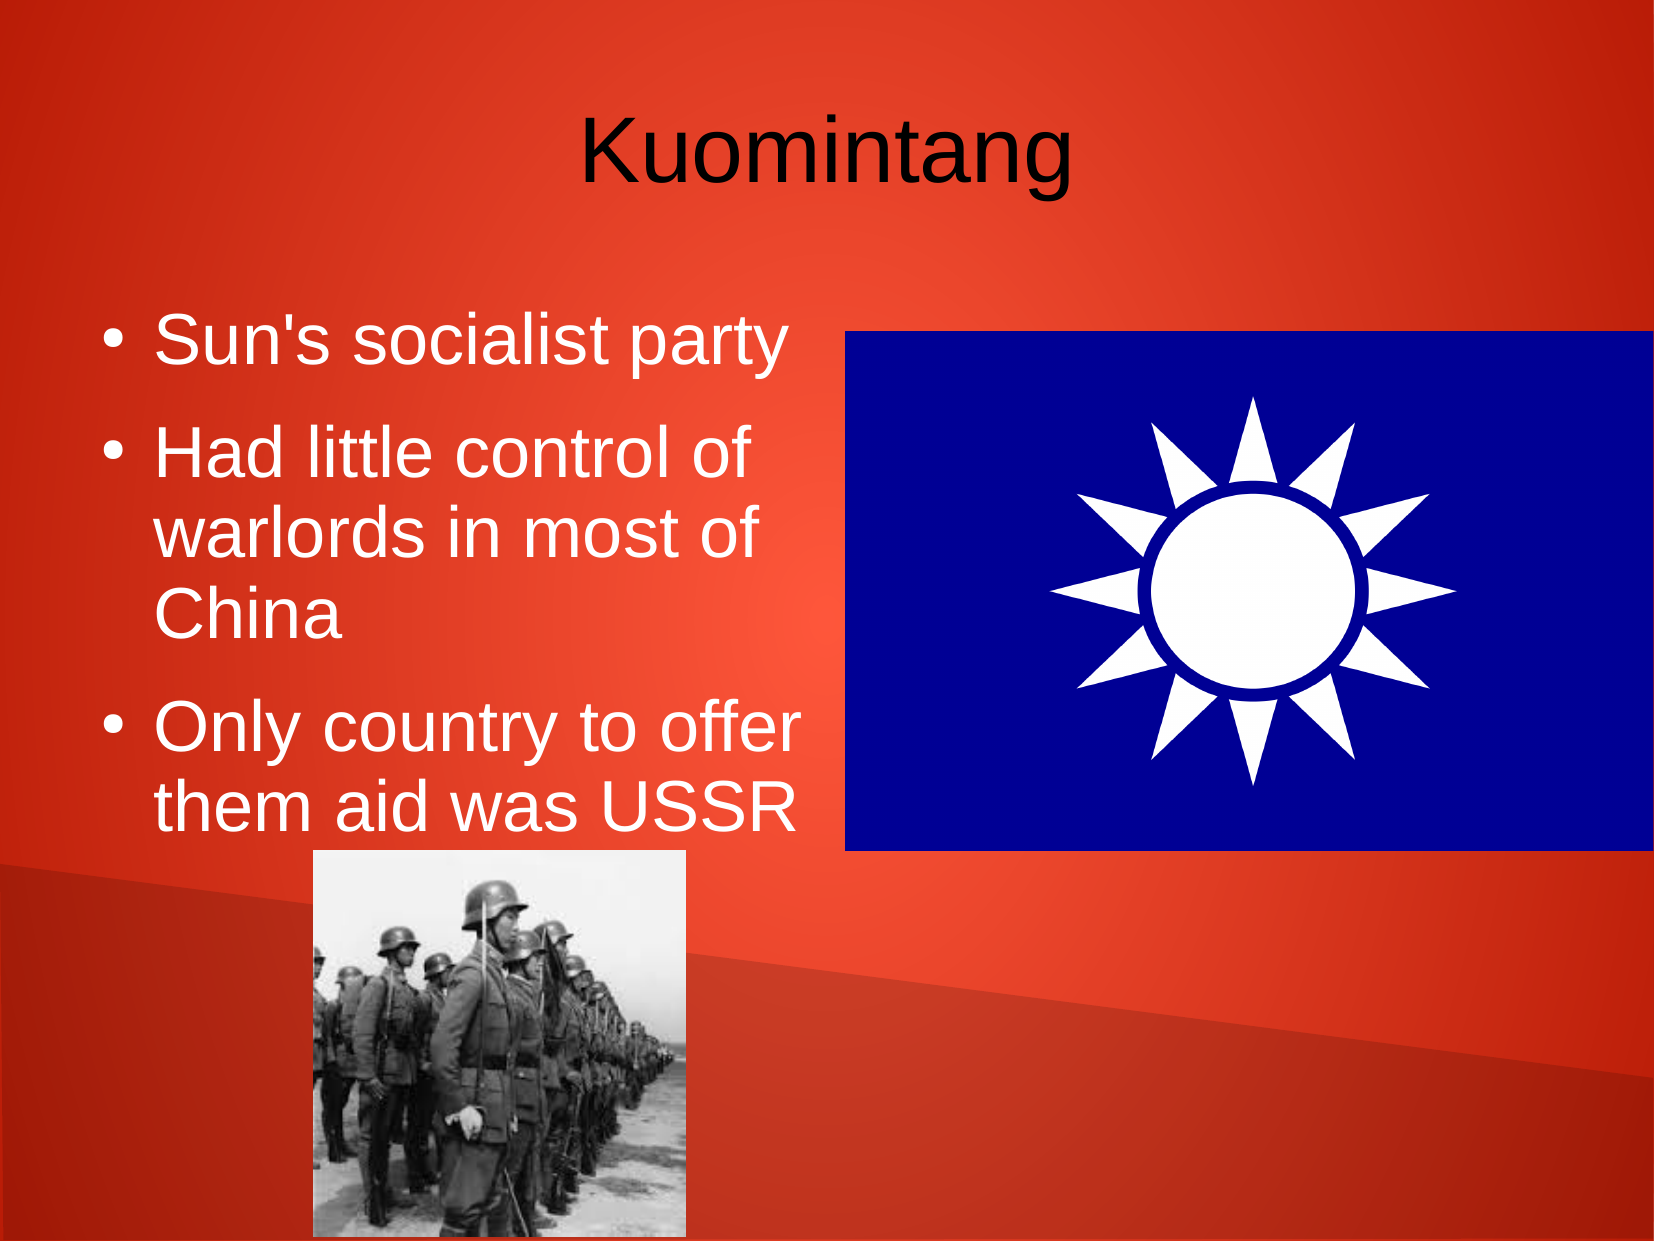

# Kuomintang
Sun's socialist party
Had little control of warlords in most of China
Only country to offer them aid was USSR